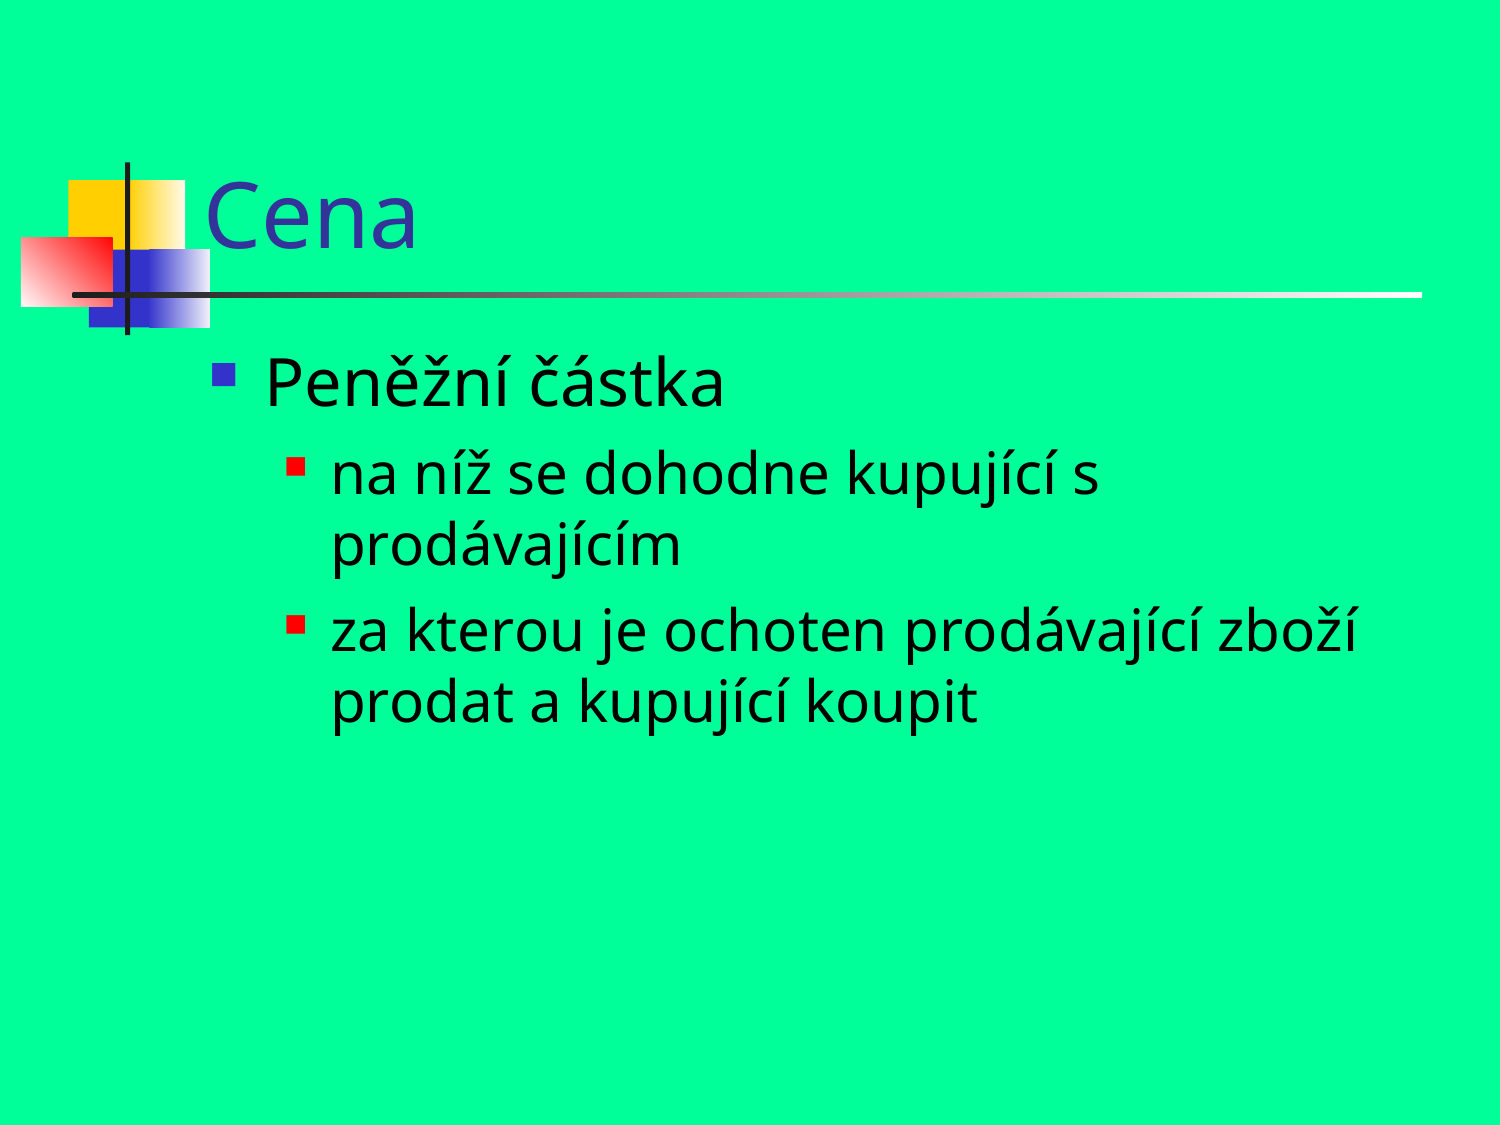

# Cena
Peněžní částka
na níž se dohodne kupující s prodávajícím
za kterou je ochoten prodávající zboží prodat a kupující koupit